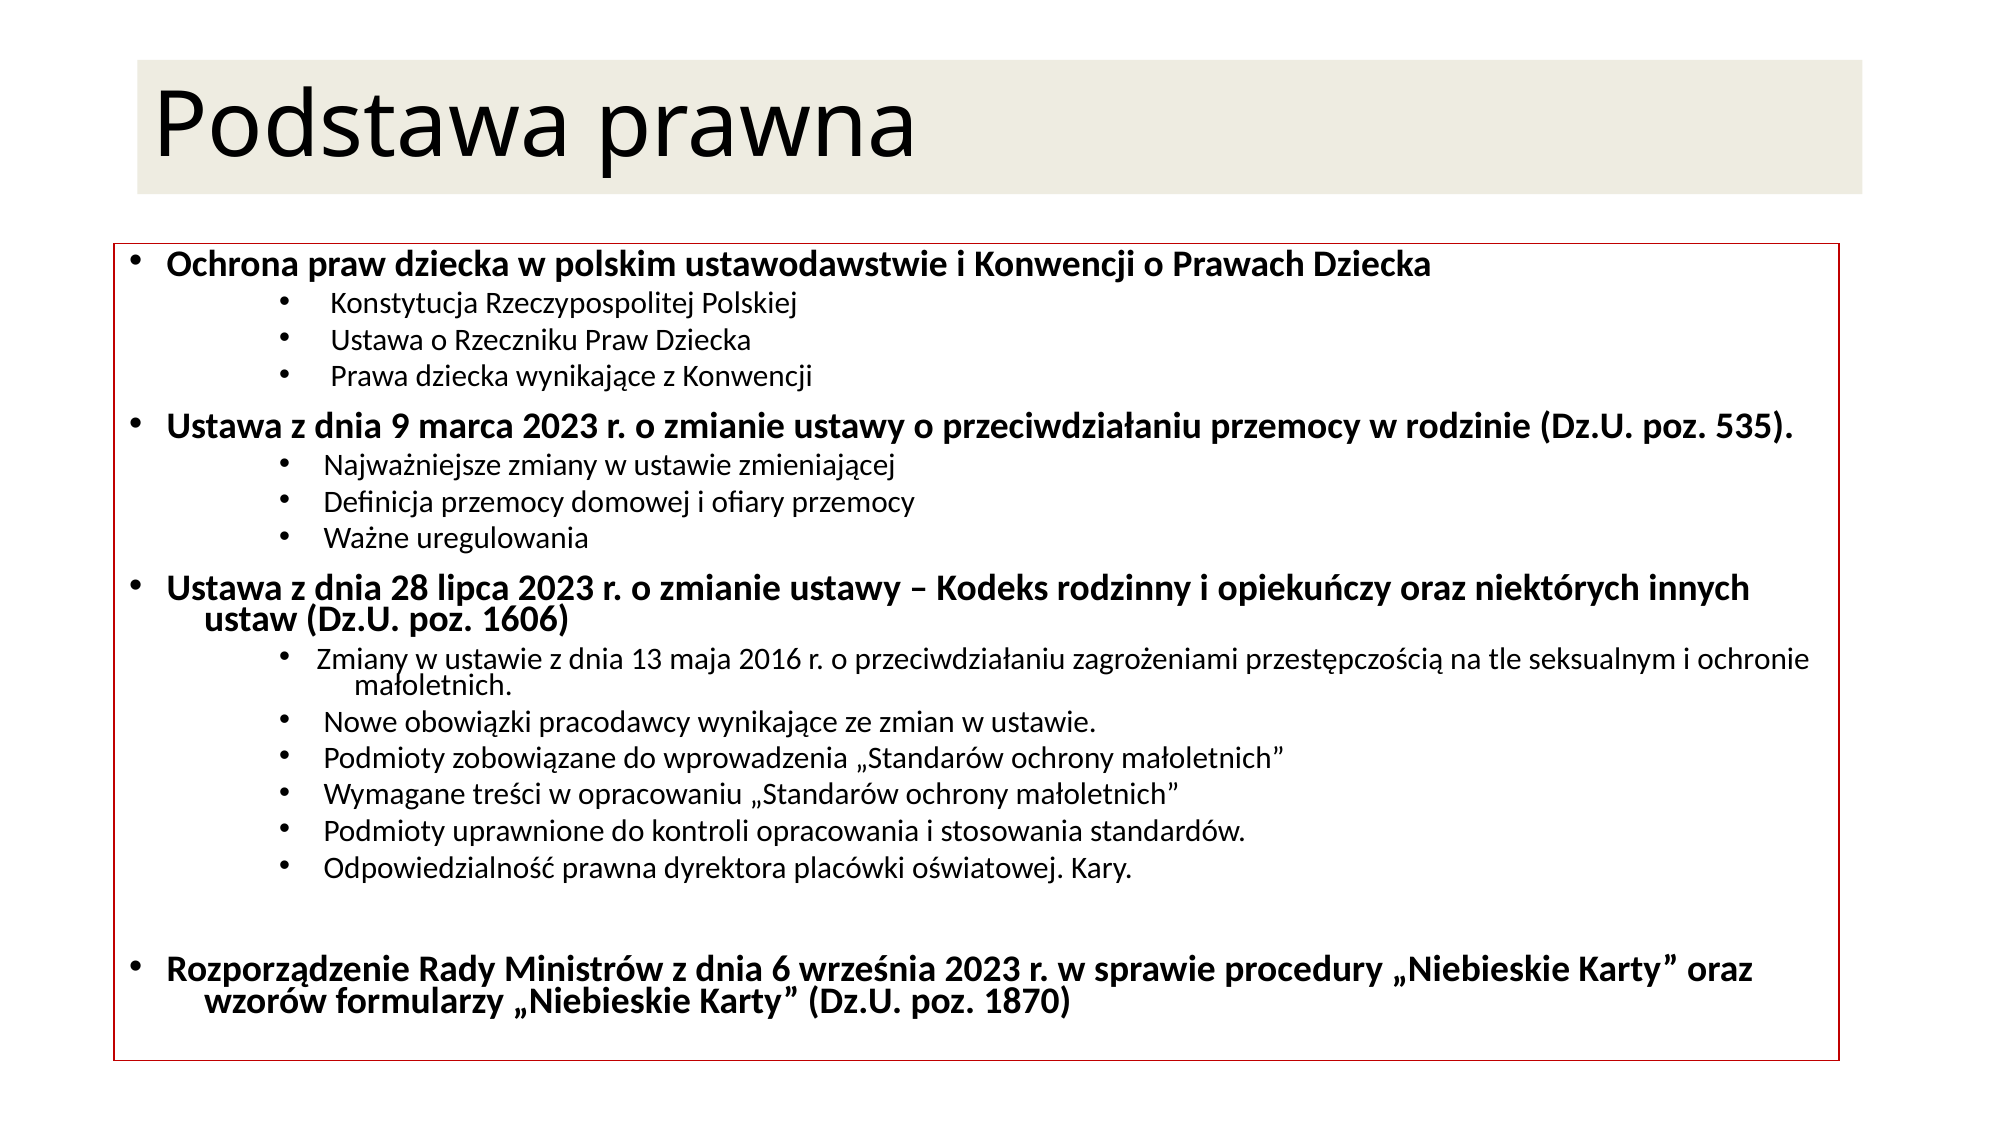

# Podstawa prawna
Ochrona praw dziecka w polskim ustawodawstwie i Konwencji o Prawach Dziecka
 Konstytucja Rzeczypospolitej Polskiej
 Ustawa o Rzeczniku Praw Dziecka
 Prawa dziecka wynikające z Konwencji
Ustawa z dnia 9 marca 2023 r. o zmianie ustawy o przeciwdziałaniu przemocy w rodzinie (Dz.U. poz. 535).
 Najważniejsze zmiany w ustawie zmieniającej
 Definicja przemocy domowej i ofiary przemocy
 Ważne uregulowania
Ustawa z dnia 28 lipca 2023 r. o zmianie ustawy – Kodeks rodzinny i opiekuńczy oraz niektórych innych ustaw (Dz.U. poz. 1606)
Zmiany w ustawie z dnia 13 maja 2016 r. o przeciwdziałaniu zagrożeniami przestępczością na tle seksualnym i ochronie małoletnich.
 Nowe obowiązki pracodawcy wynikające ze zmian w ustawie.
 Podmioty zobowiązane do wprowadzenia „Standarów ochrony małoletnich”
 Wymagane treści w opracowaniu „Standarów ochrony małoletnich”
 Podmioty uprawnione do kontroli opracowania i stosowania standardów.
 Odpowiedzialność prawna dyrektora placówki oświatowej. Kary.
Rozporządzenie Rady Ministrów z dnia 6 września 2023 r. w sprawie procedury „Niebieskie Karty” oraz wzorów formularzy „Niebieskie Karty” (Dz.U. poz. 1870)